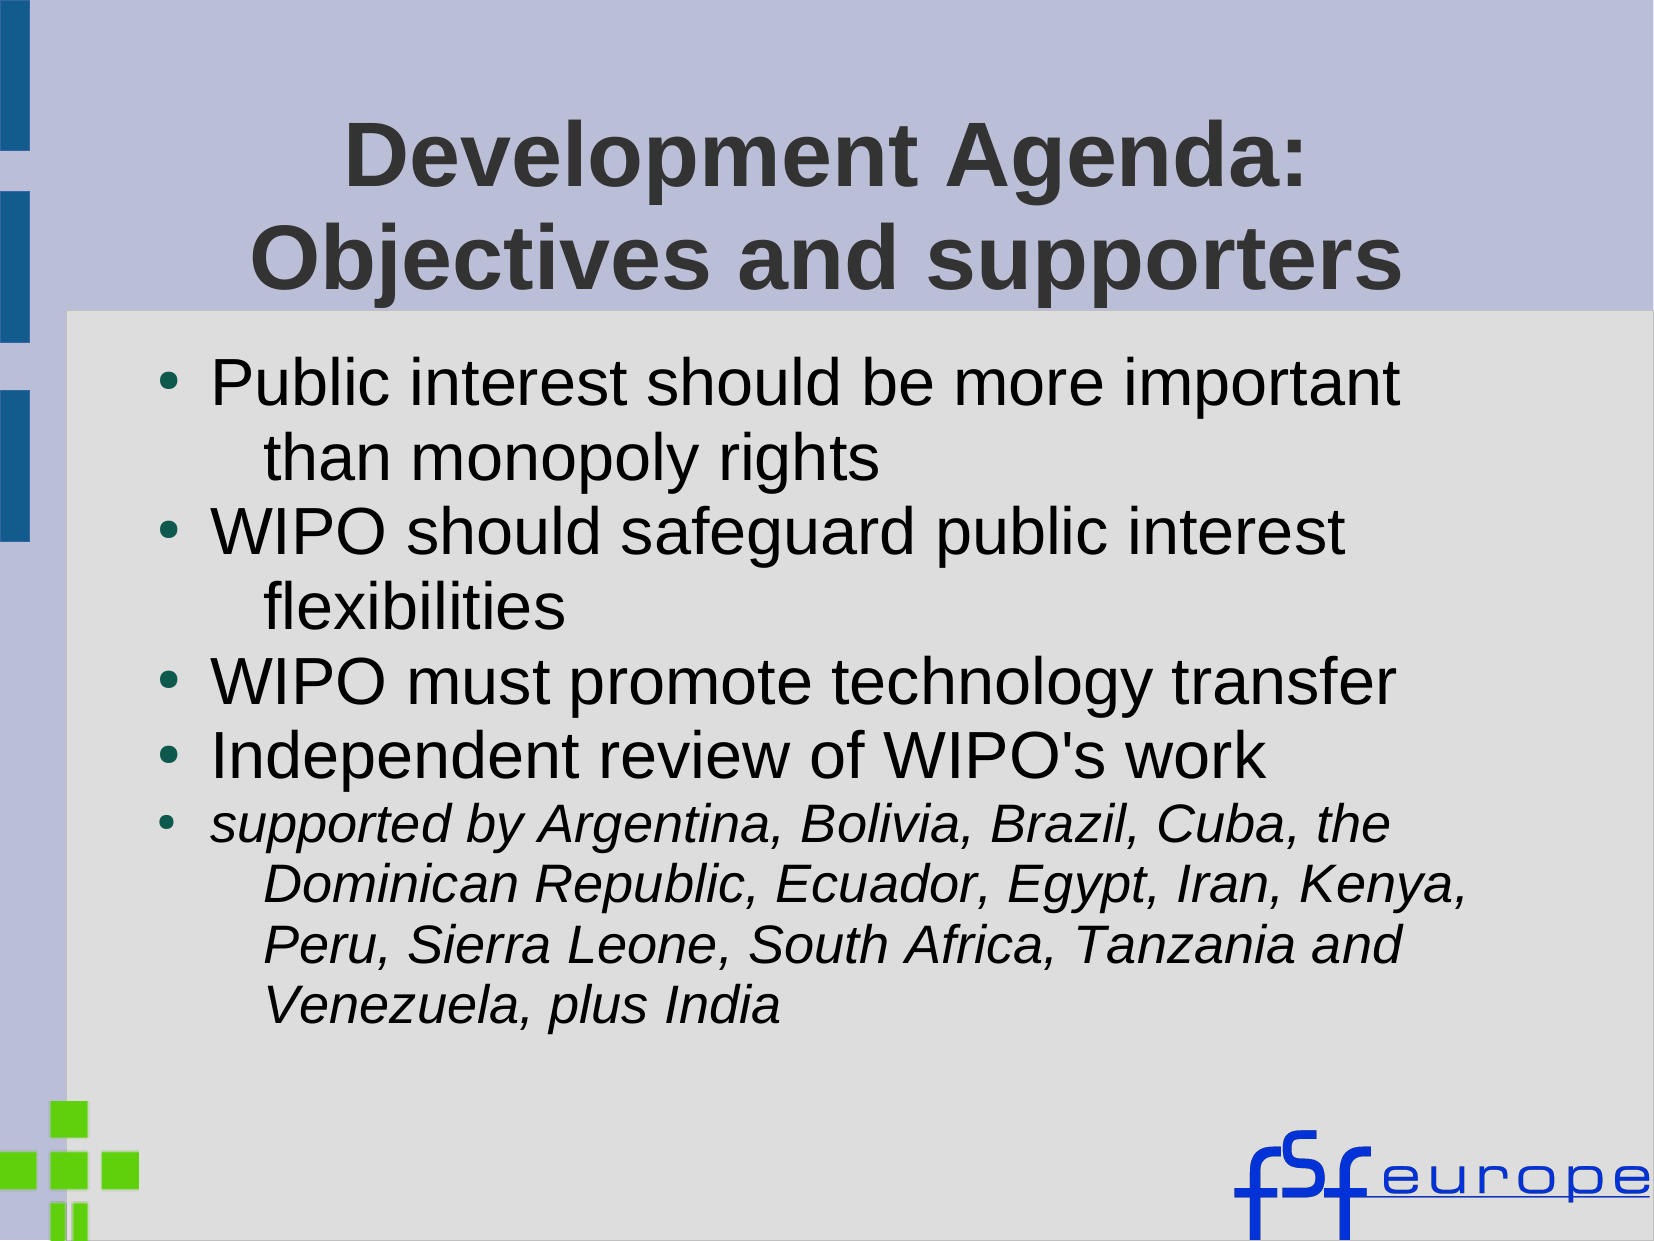

# Development Agenda: Objectives and supporters
Public interest should be more important than monopoly rights
WIPO should safeguard public interest flexibilities
WIPO must promote technology transfer
Independent review of WIPO's work
supported by Argentina, Bolivia, Brazil, Cuba, the Dominican Republic, Ecuador, Egypt, Iran, Kenya, Peru, Sierra Leone, South Africa, Tanzania and Venezuela, plus India